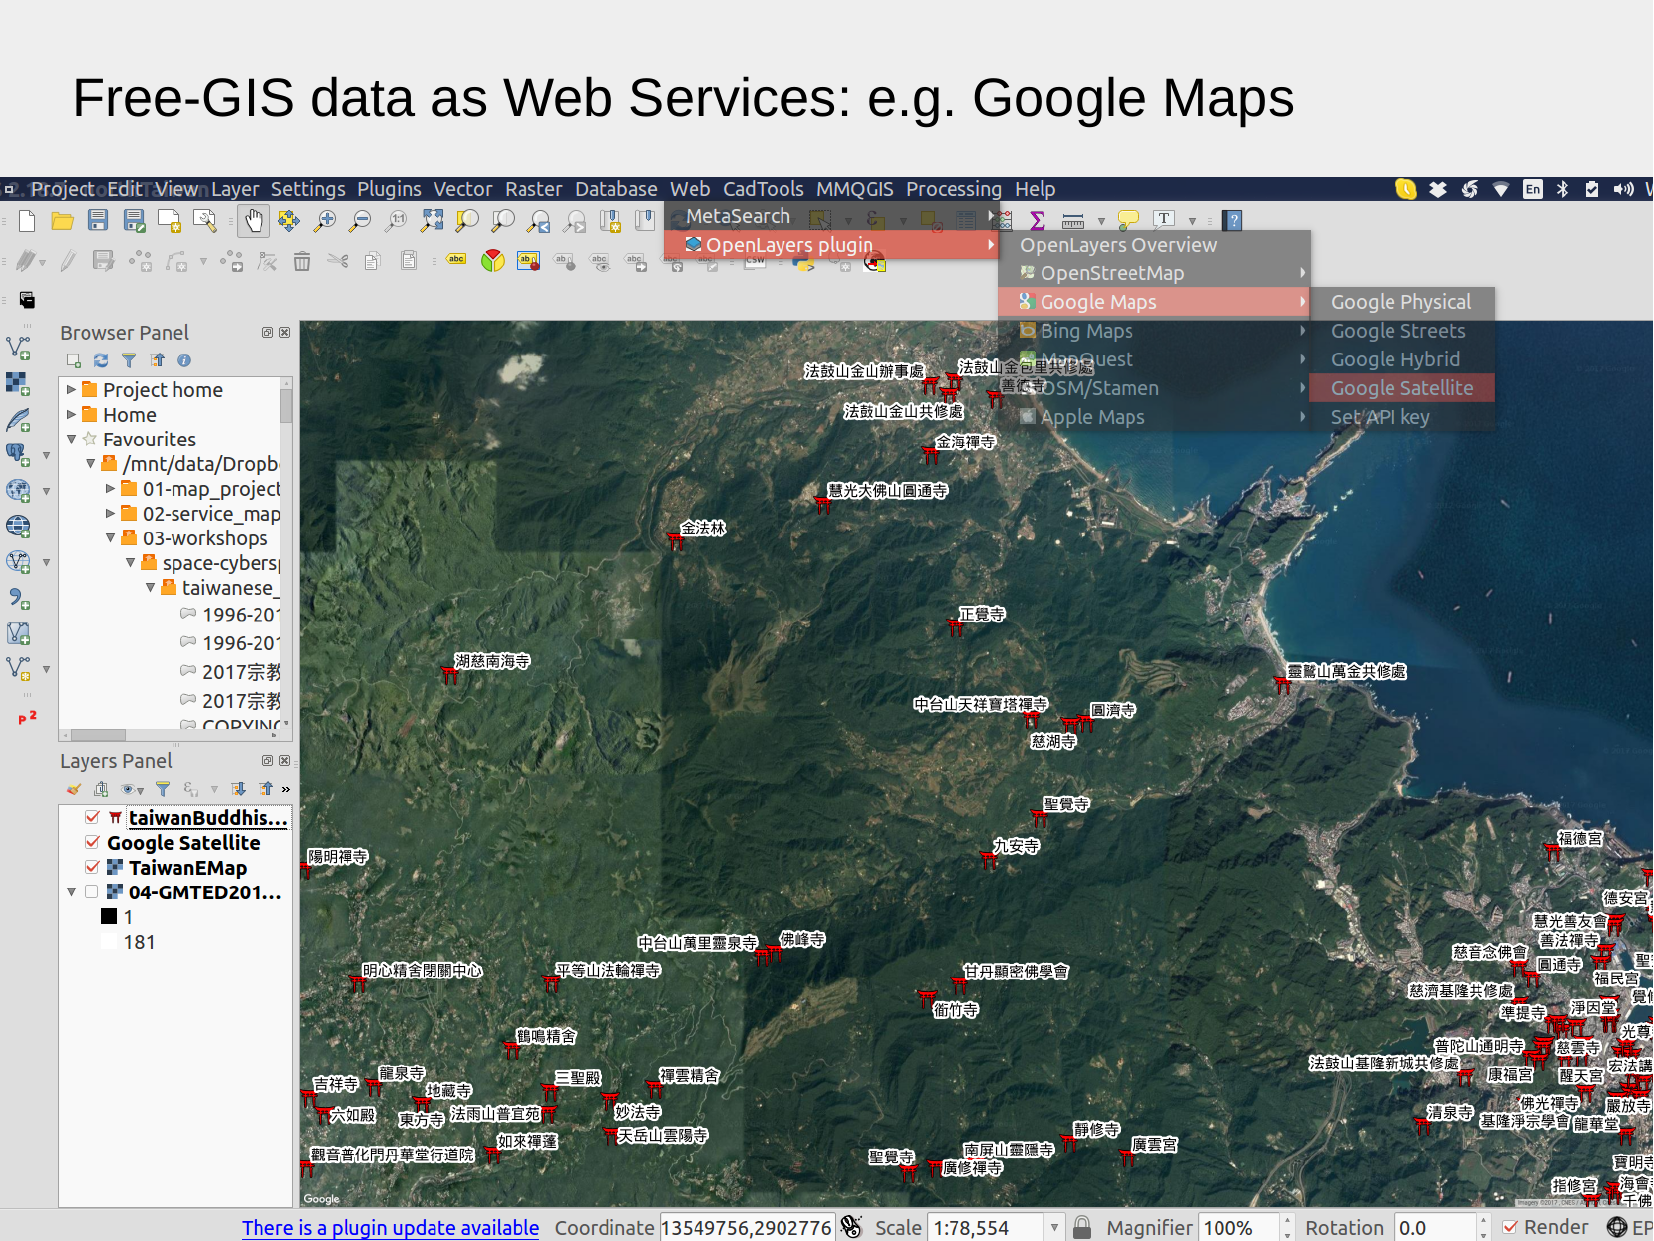

# Free-GIS data as Web Services: e.g. Google Maps
OpenLayers Plugin allows access to